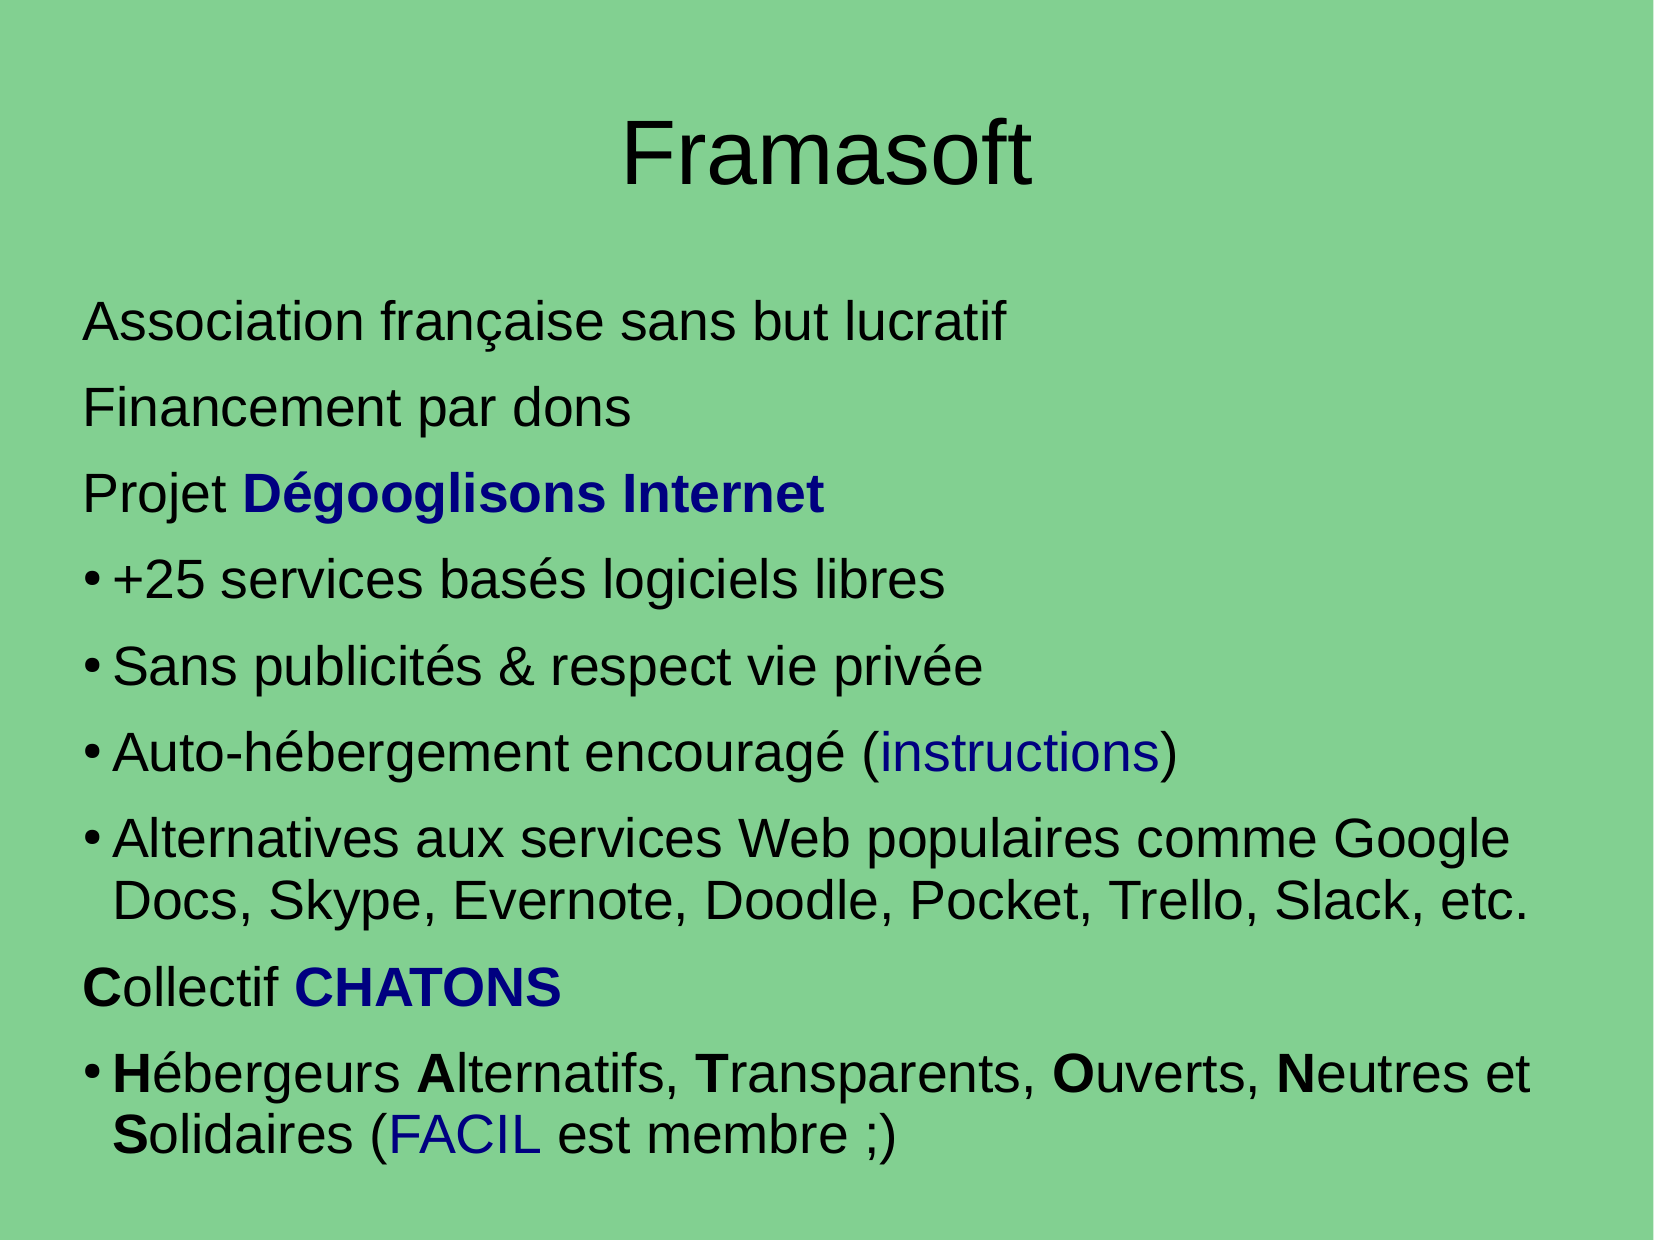

# Framasoft
Association française sans but lucratif
Financement par dons
Projet Dégooglisons Internet
+25 services basés logiciels libres
Sans publicités & respect vie privée
Auto-hébergement encouragé (instructions)
Alternatives aux services Web populaires comme Google Docs, Skype, Evernote, Doodle, Pocket, Trello, Slack, etc.
Collectif CHATONS
Hébergeurs Alternatifs, Transparents, Ouverts, Neutres et Solidaires (FACIL est membre ;)